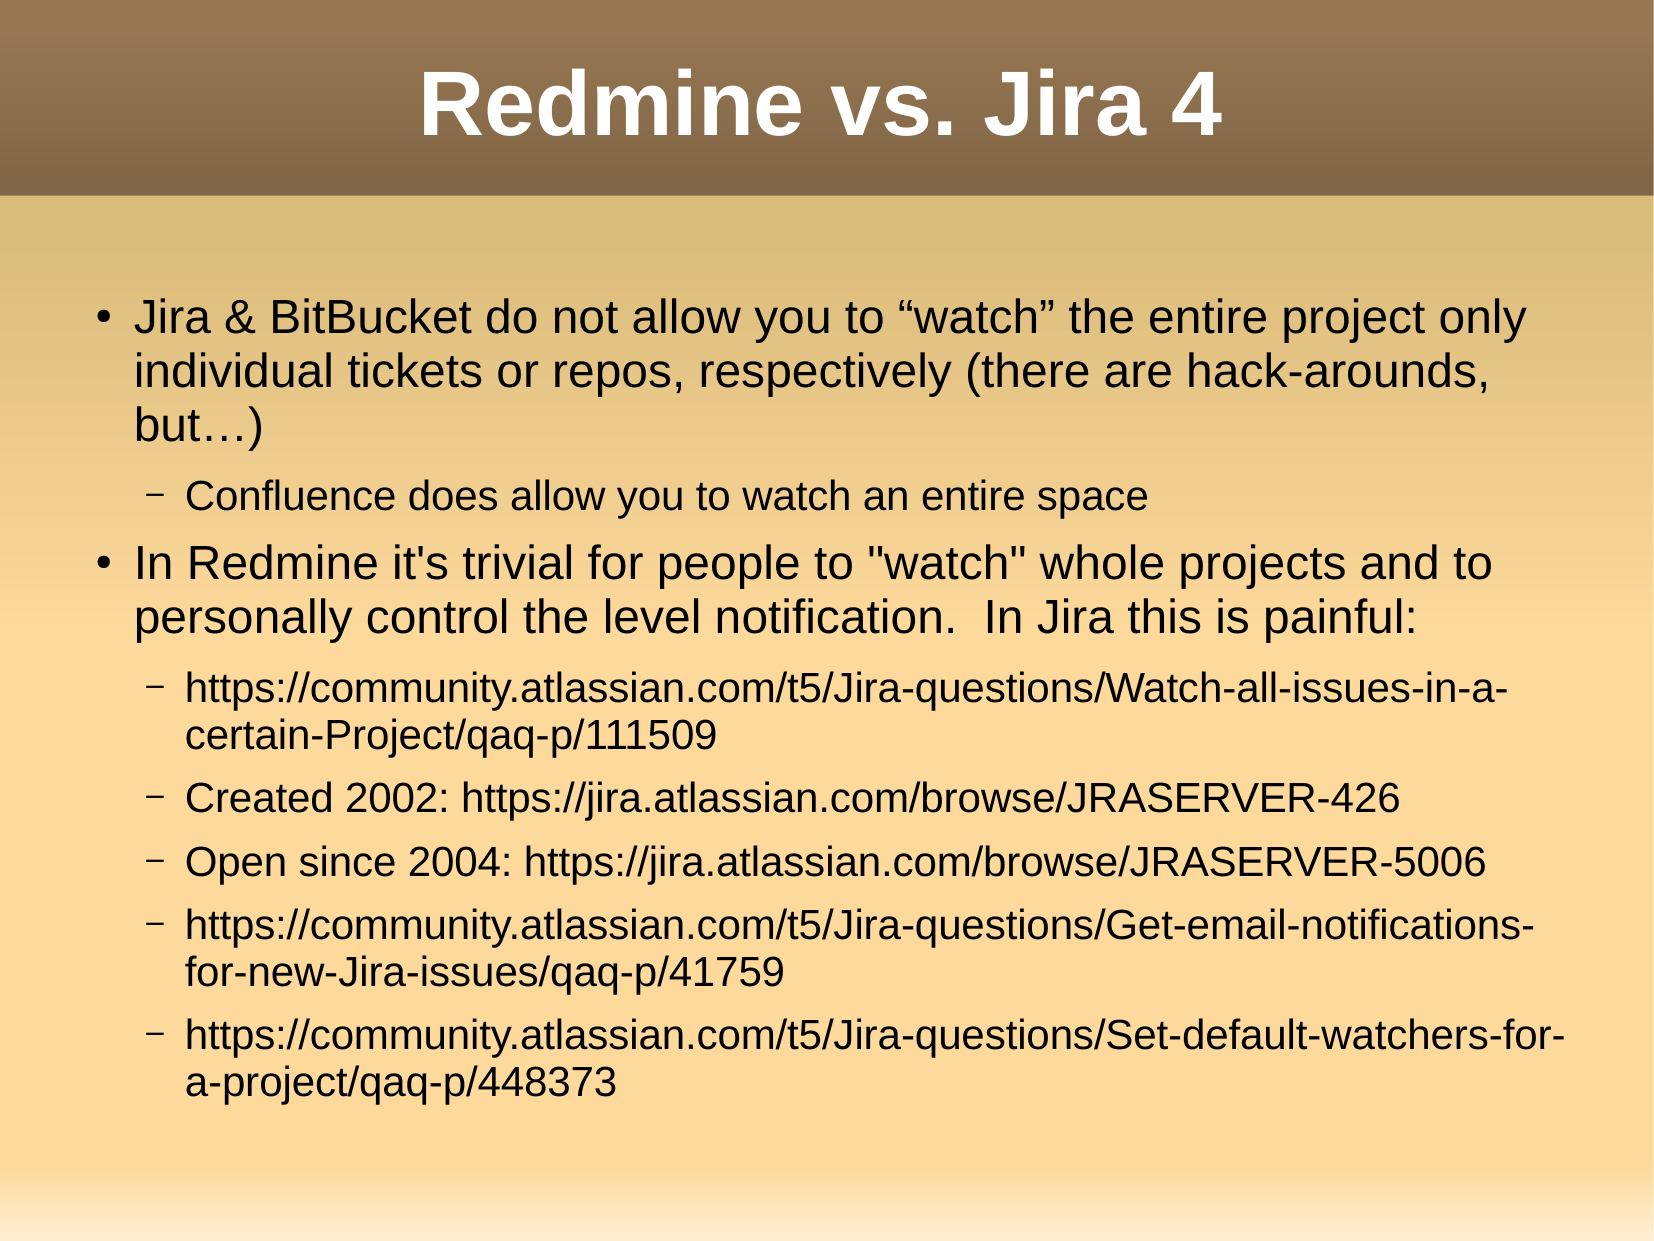

# Redmine vs. Jira 4
Jira & BitBucket do not allow you to “watch” the entire project only individual tickets or repos, respectively (there are hack-arounds, but…)
Confluence does allow you to watch an entire space
In Redmine it's trivial for people to "watch" whole projects and to personally control the level notification. In Jira this is painful:
https://community.atlassian.com/t5/Jira-questions/Watch-all-issues-in-a-certain-Project/qaq-p/111509
Created 2002: https://jira.atlassian.com/browse/JRASERVER-426
Open since 2004: https://jira.atlassian.com/browse/JRASERVER-5006
https://community.atlassian.com/t5/Jira-questions/Get-email-notifications-for-new-Jira-issues/qaq-p/41759
https://community.atlassian.com/t5/Jira-questions/Set-default-watchers-for-a-project/qaq-p/448373